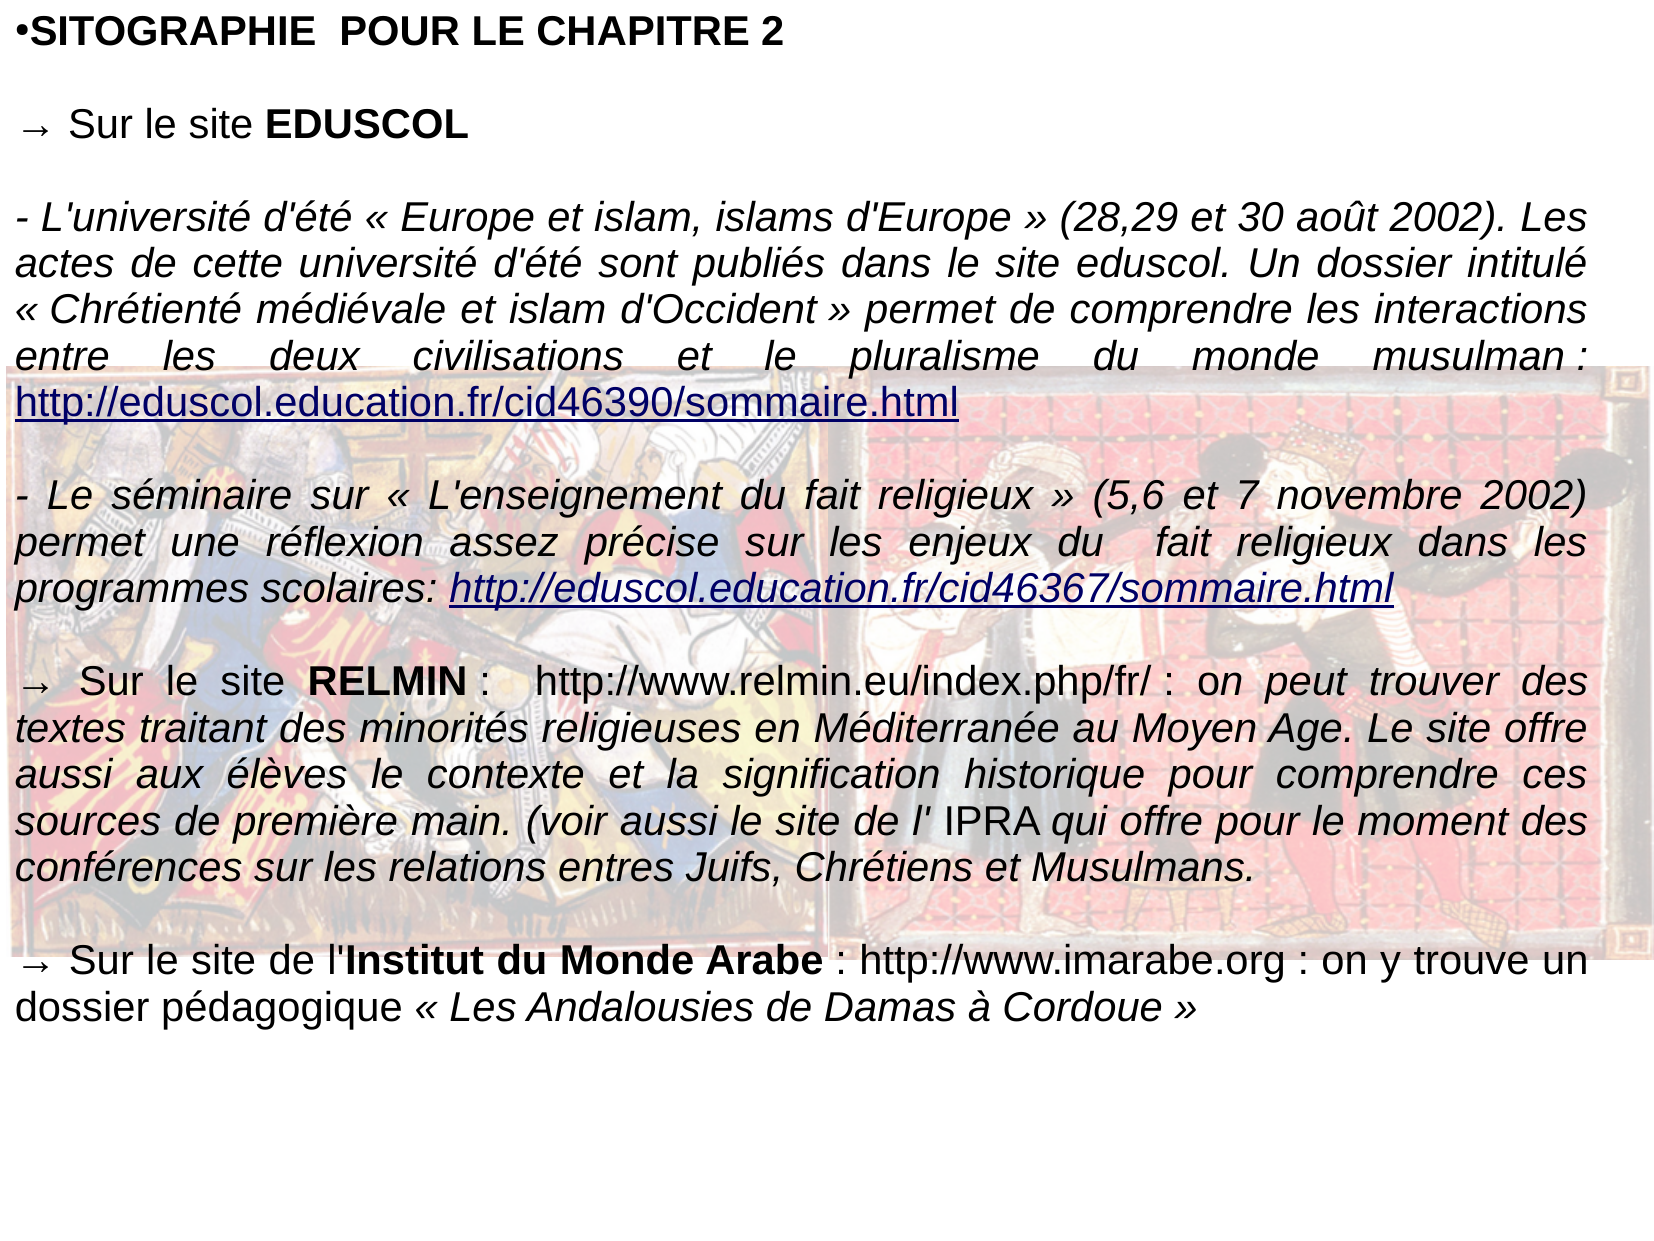

SITOGRAPHIE POUR LE CHAPITRE 2
→ Sur le site EDUSCOL
- L'université d'été « Europe et islam, islams d'Europe » (28,29 et 30 août 2002). Les actes de cette université d'été sont publiés dans le site eduscol. Un dossier intitulé « Chrétienté médiévale et islam d'Occident » permet de comprendre les interactions entre les deux civilisations et le pluralisme du monde musulman : http://eduscol.education.fr/cid46390/sommaire.html
- Le séminaire sur « L'enseignement du fait religieux » (5,6 et 7 novembre 2002) permet une réflexion assez précise sur les enjeux du fait religieux dans les programmes scolaires: http://eduscol.education.fr/cid46367/sommaire.html
→ Sur le site RELMIN : http://www.relmin.eu/index.php/fr/ : on peut trouver des textes traitant des minorités religieuses en Méditerranée au Moyen Age. Le site offre aussi aux élèves le contexte et la signification historique pour comprendre ces sources de première main. (voir aussi le site de l' IPRA qui offre pour le moment des conférences sur les relations entres Juifs, Chrétiens et Musulmans.
→ Sur le site de l'Institut du Monde Arabe : http://www.imarabe.org : on y trouve un dossier pédagogique « Les Andalousies de Damas à Cordoue »